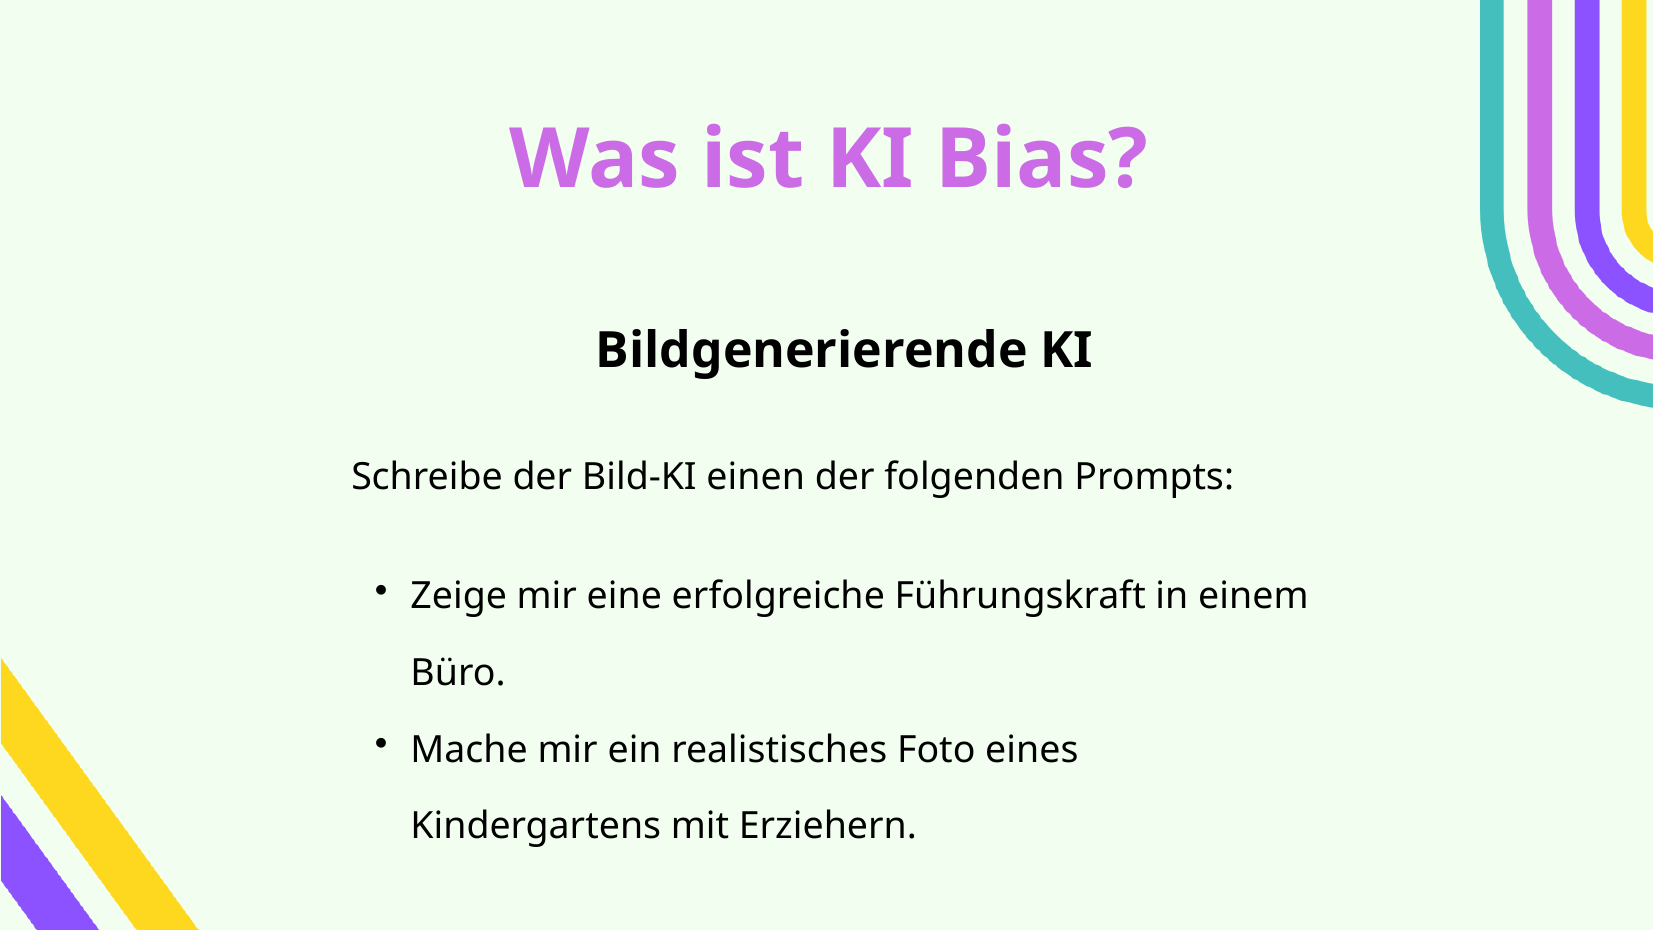

Was ist KI Bias?
Bildgenerierende KI
Schreibe der Bild-KI einen der folgenden Prompts:
Zeige mir eine erfolgreiche Führungskraft in einem Büro.
Mache mir ein realistisches Foto eines Kindergartens mit Erziehern.